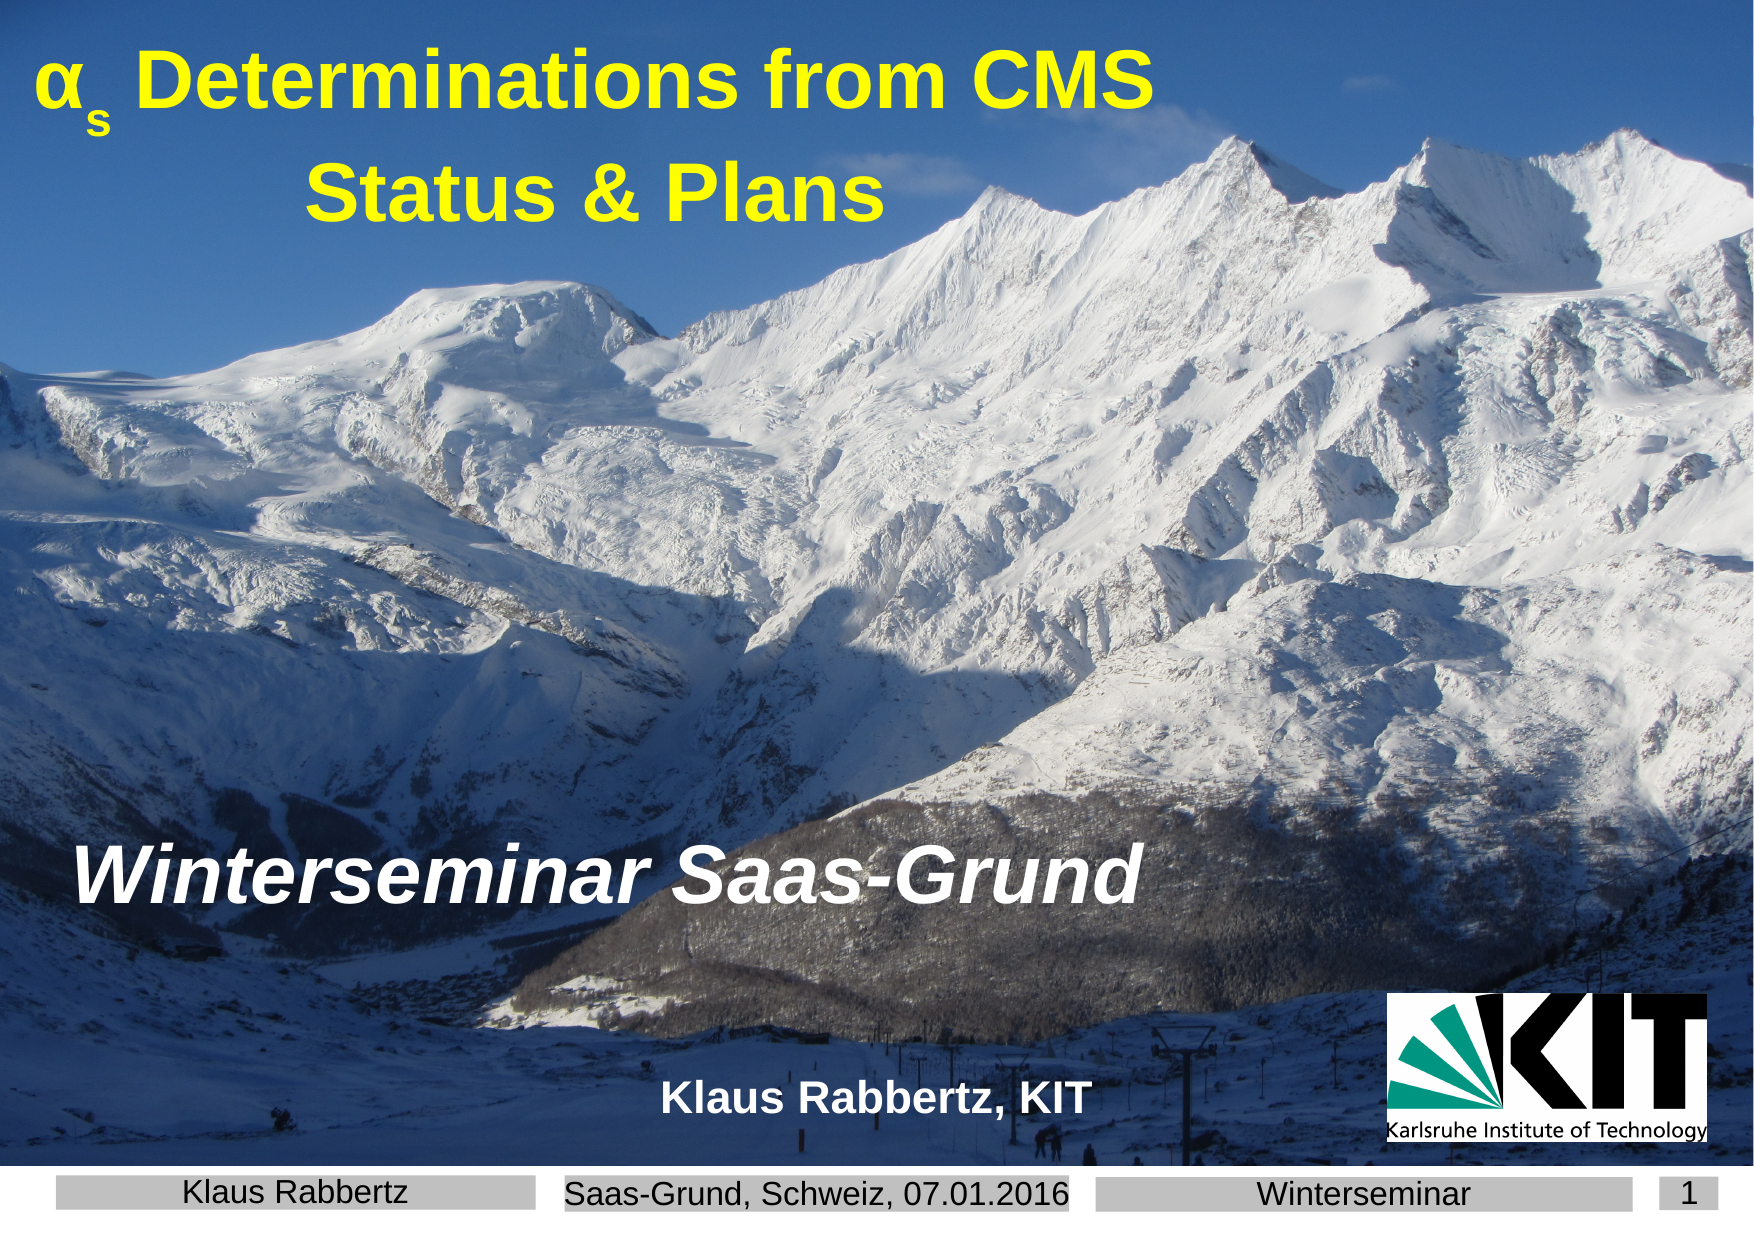

αs Determinations from CMS
Status & Plans
# Winterseminar Saas-Grund
Klaus Rabbertz, KIT